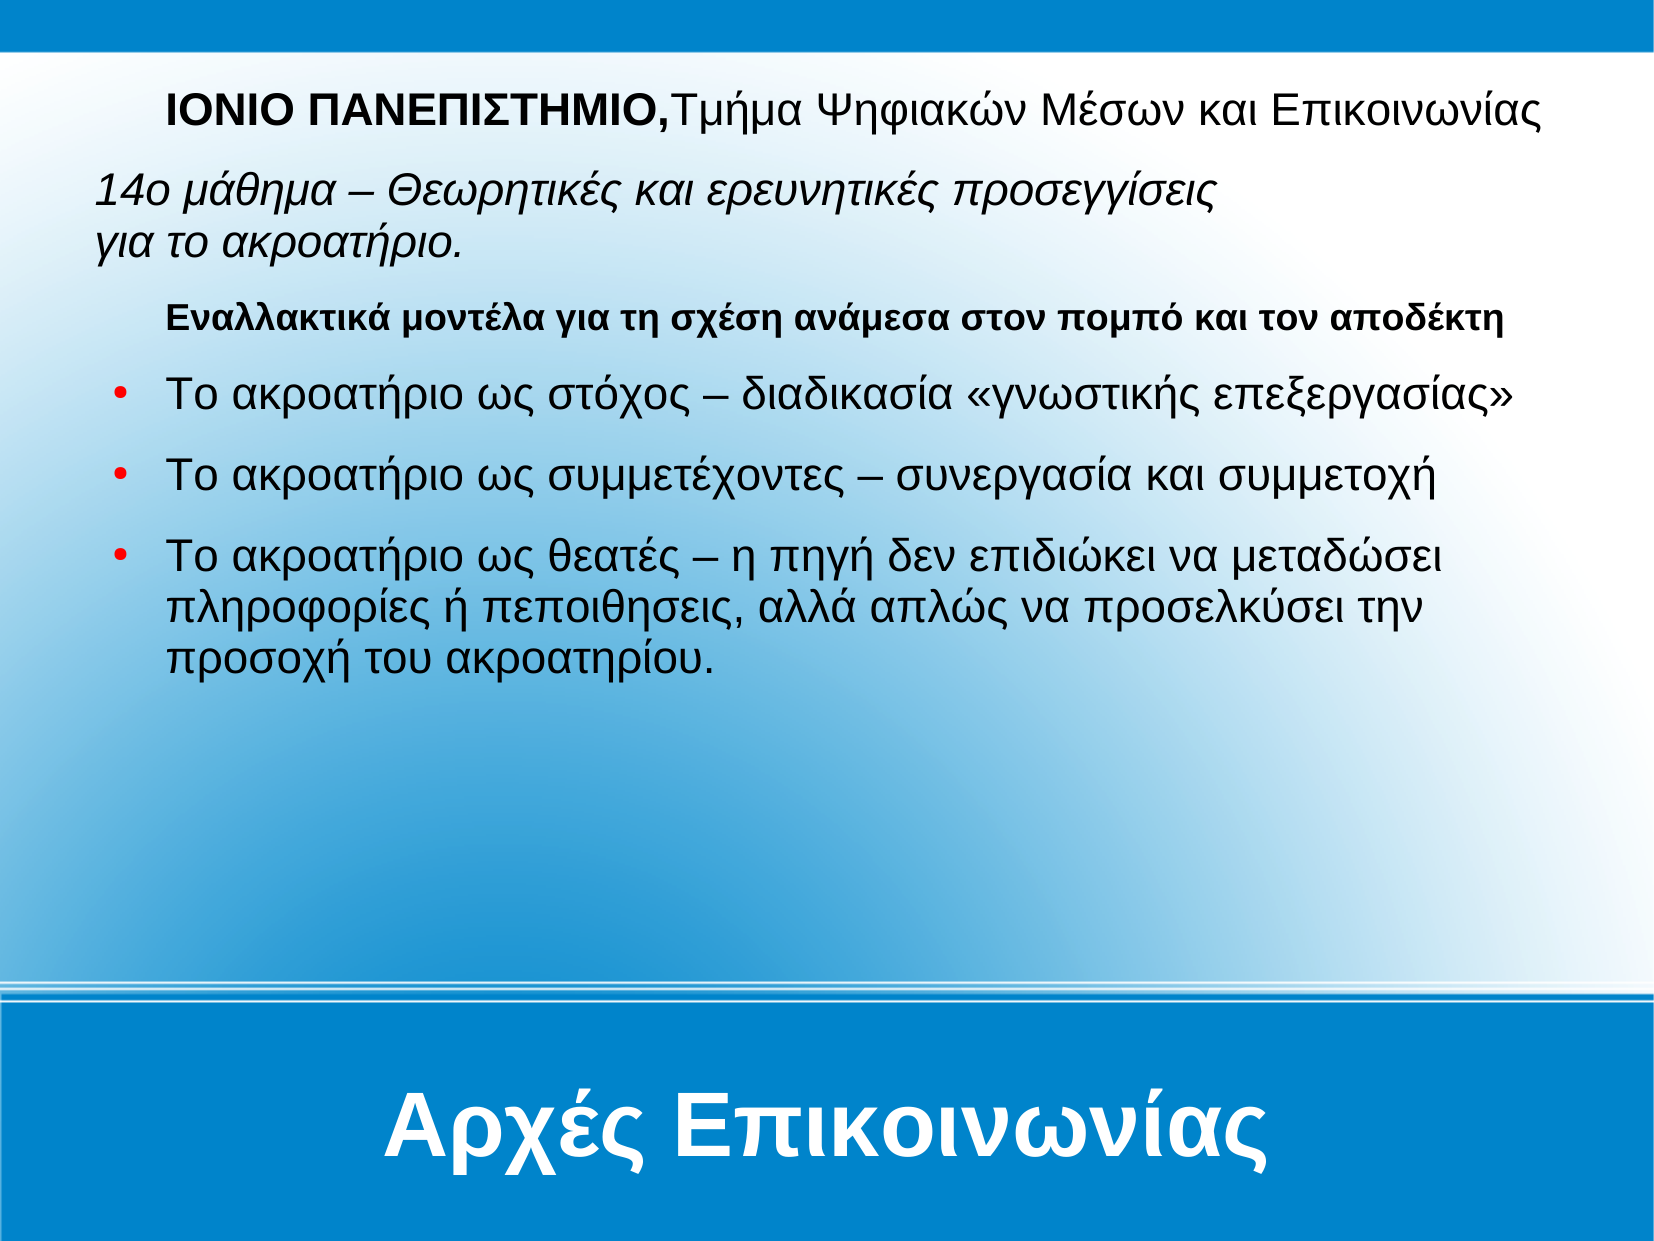

ΙΟΝΙΟ ΠΑΝΕΠΙΣΤΗΜΙΟ,Τμήμα Ψηφιακών Μέσων και Επικοινωνίας
14ο μάθημα – Θεωρητικές και ερευνητικές προσεγγίσεις
για το ακροατήριο.
Εναλλακτικά μοντέλα για τη σχέση ανάμεσα στον πομπό και τον αποδέκτη
Το ακροατήριο ως στόχος – διαδικασία «γνωστικής επεξεργασίας»
Το ακροατήριο ως συμμετέχοντες – συνεργασία και συμμετοχή
Το ακροατήριο ως θεατές – η πηγή δεν επιδιώκει να μεταδώσει πληροφορίες ή πεποιθησεις, αλλά απλώς να προσελκύσει την προσοχή του ακροατηρίου.
# Αρχές Επικοινωνίας